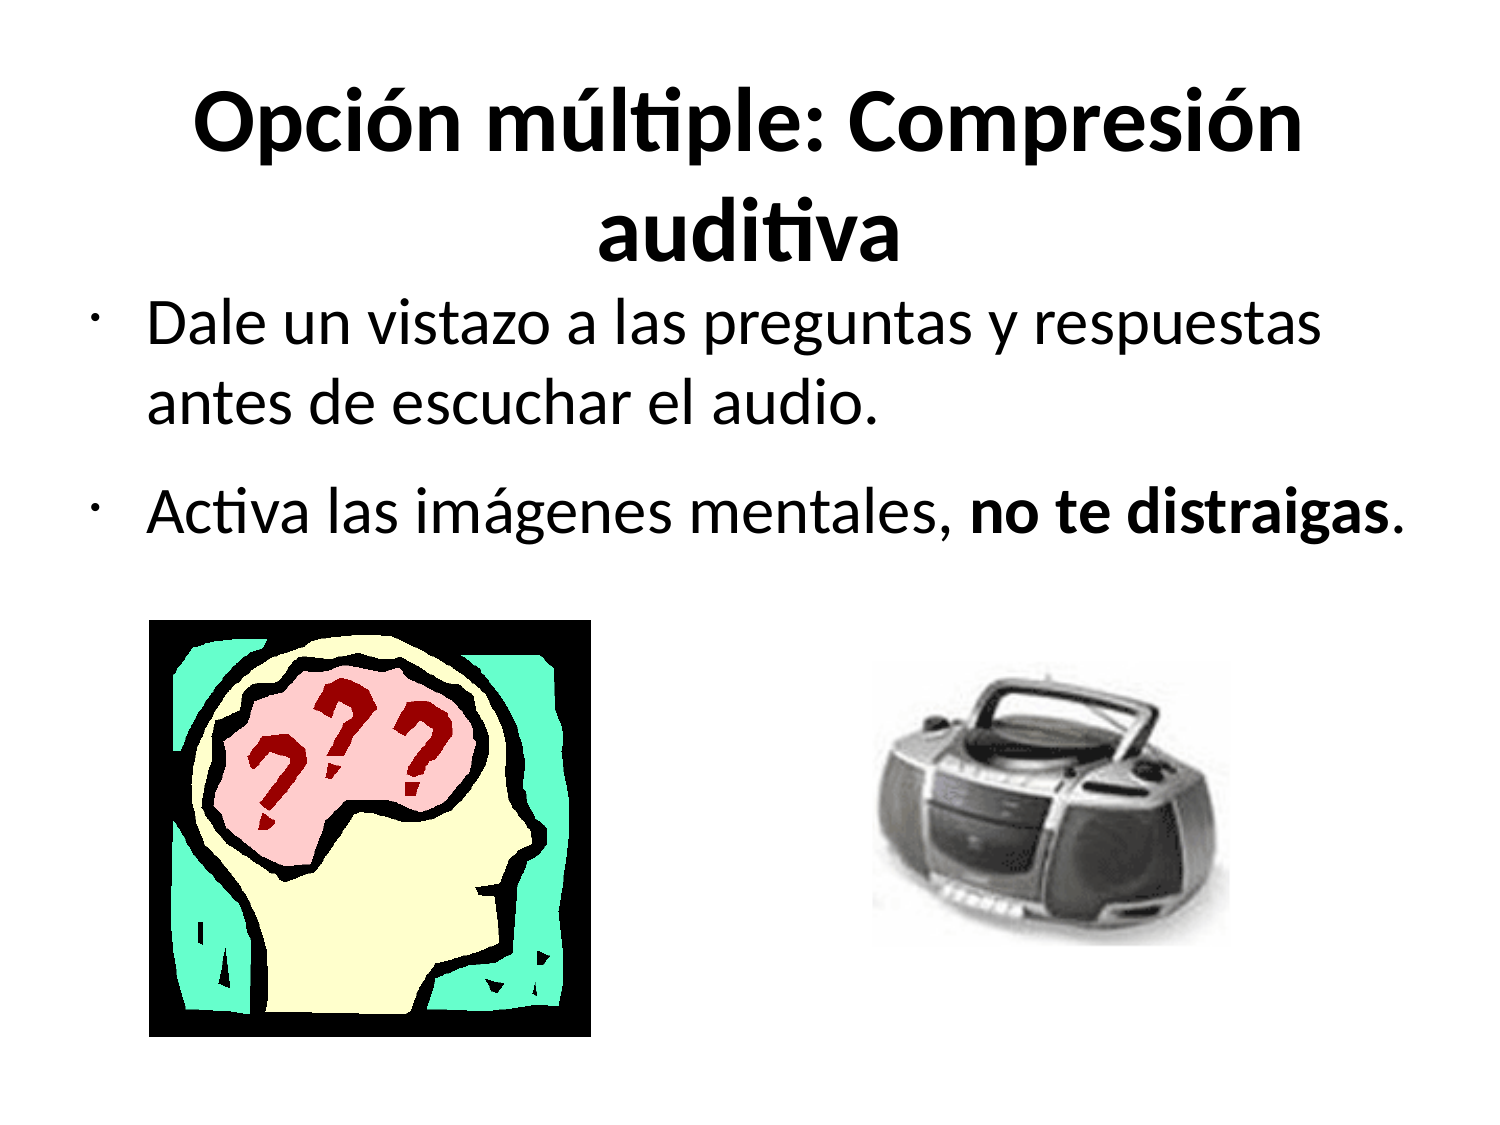

# Opción múltiple: Compresión auditiva
Dale un vistazo a las preguntas y respuestas antes de escuchar el audio.
Activa las imágenes mentales, no te distraigas.